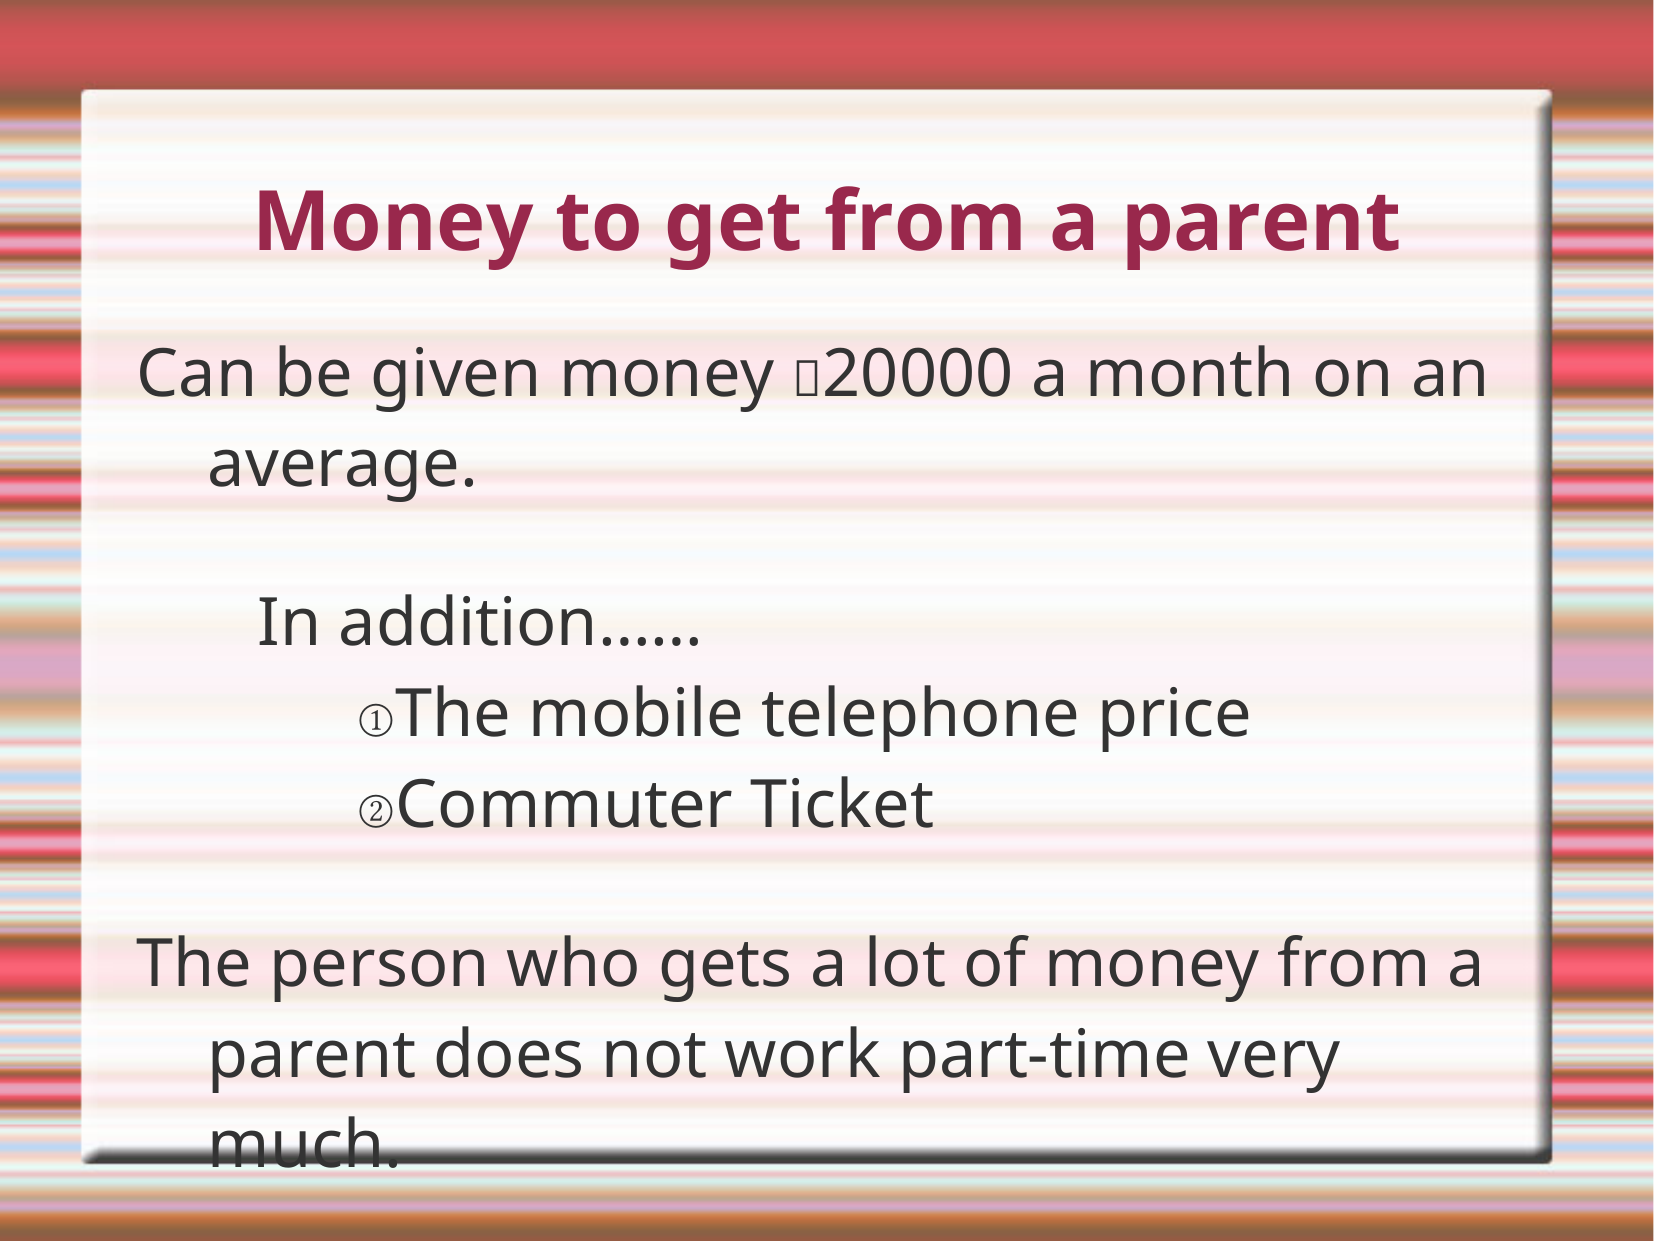

# Money to get from a parent
Can be given money ￥20000 a month on an average.　　　　　　　　　　　　　　　　　　　　　　　　　　　　　　　　　　　　　　　　　　　　　　In addition……　　　　　　　　　　　　　　　　　　　①The mobile telephone price　　　　　　　　②Commuter Ticket
The person who gets a lot of money from a parent does not work part-time very much.